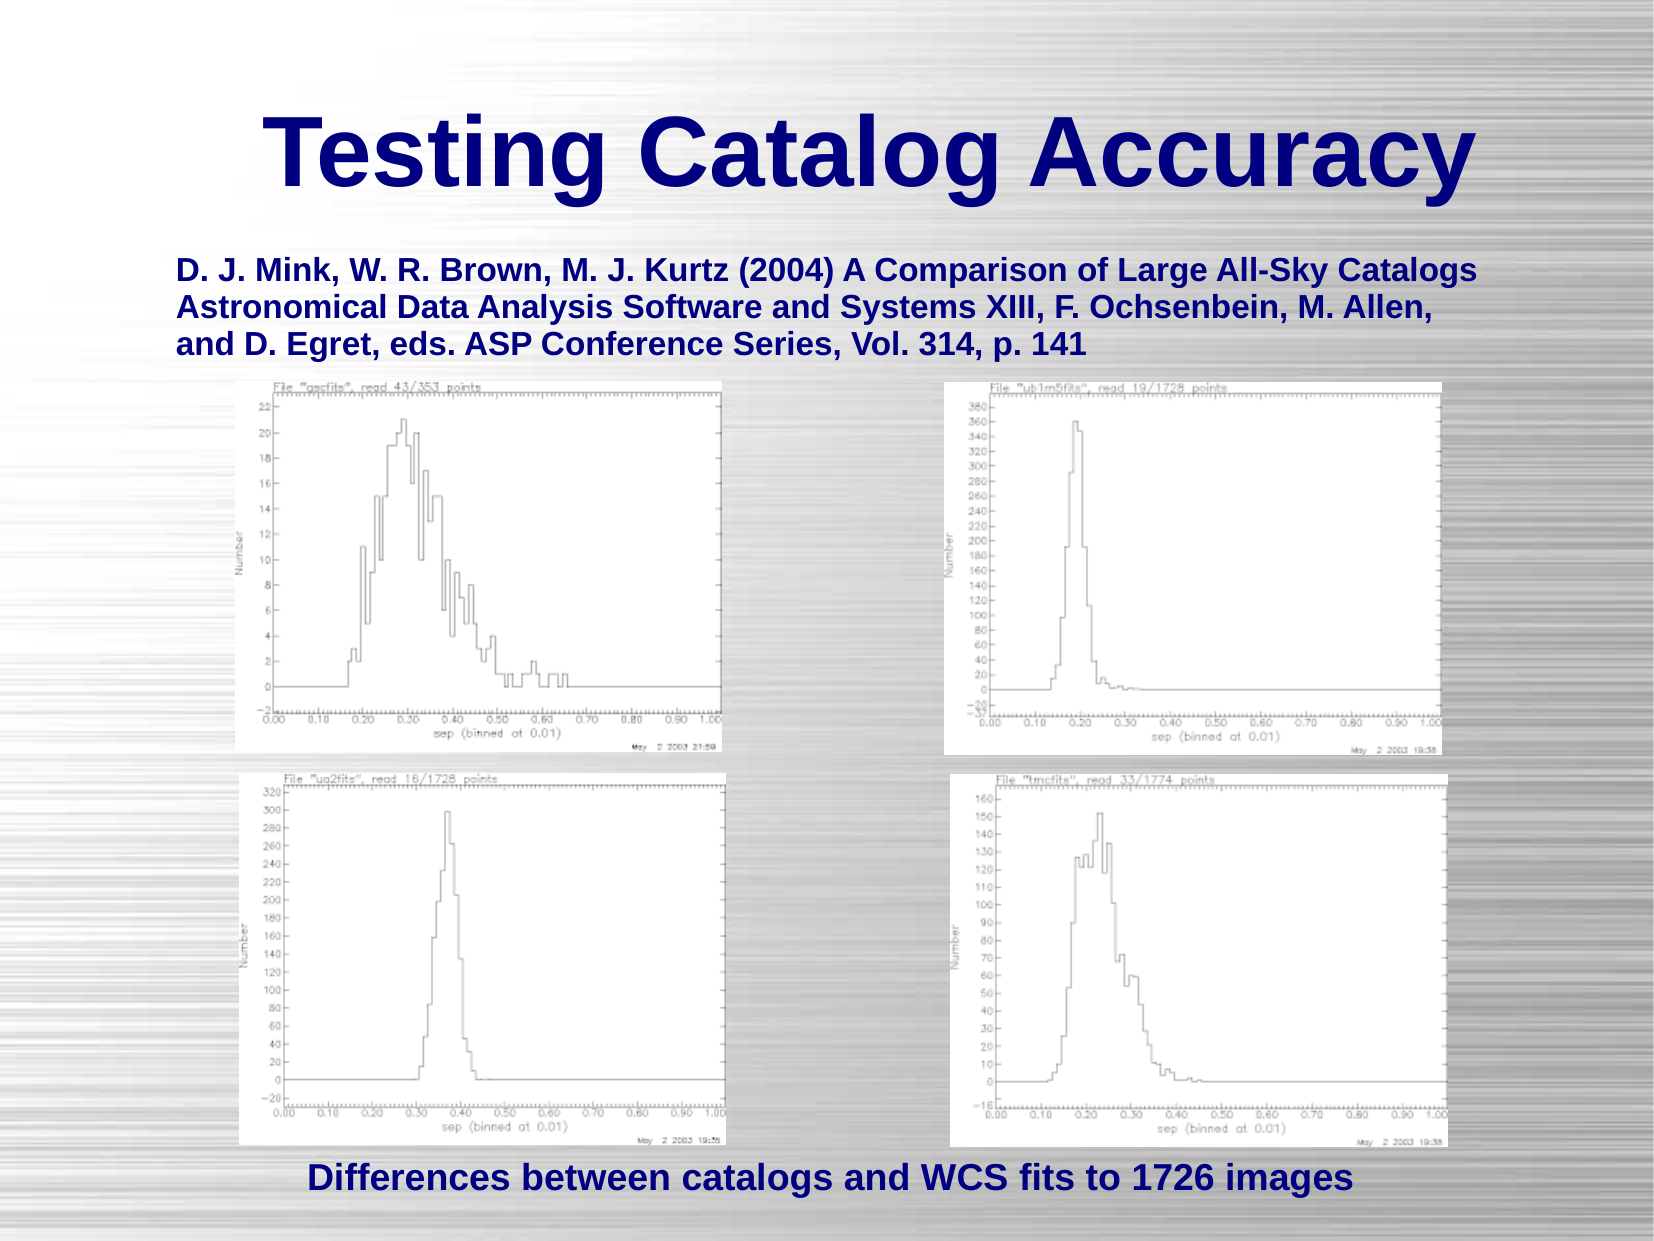

Testing Catalog Accuracy
D. J. Mink, W. R. Brown, M. J. Kurtz (2004) A Comparison of Large All-Sky Catalogs
Astronomical Data Analysis Software and Systems XIII, F. Ochsenbein, M. Allen,
and D. Egret, eds. ASP Conference Series, Vol. 314, p. 141
Differences between catalogs and WCS fits to 1726 images